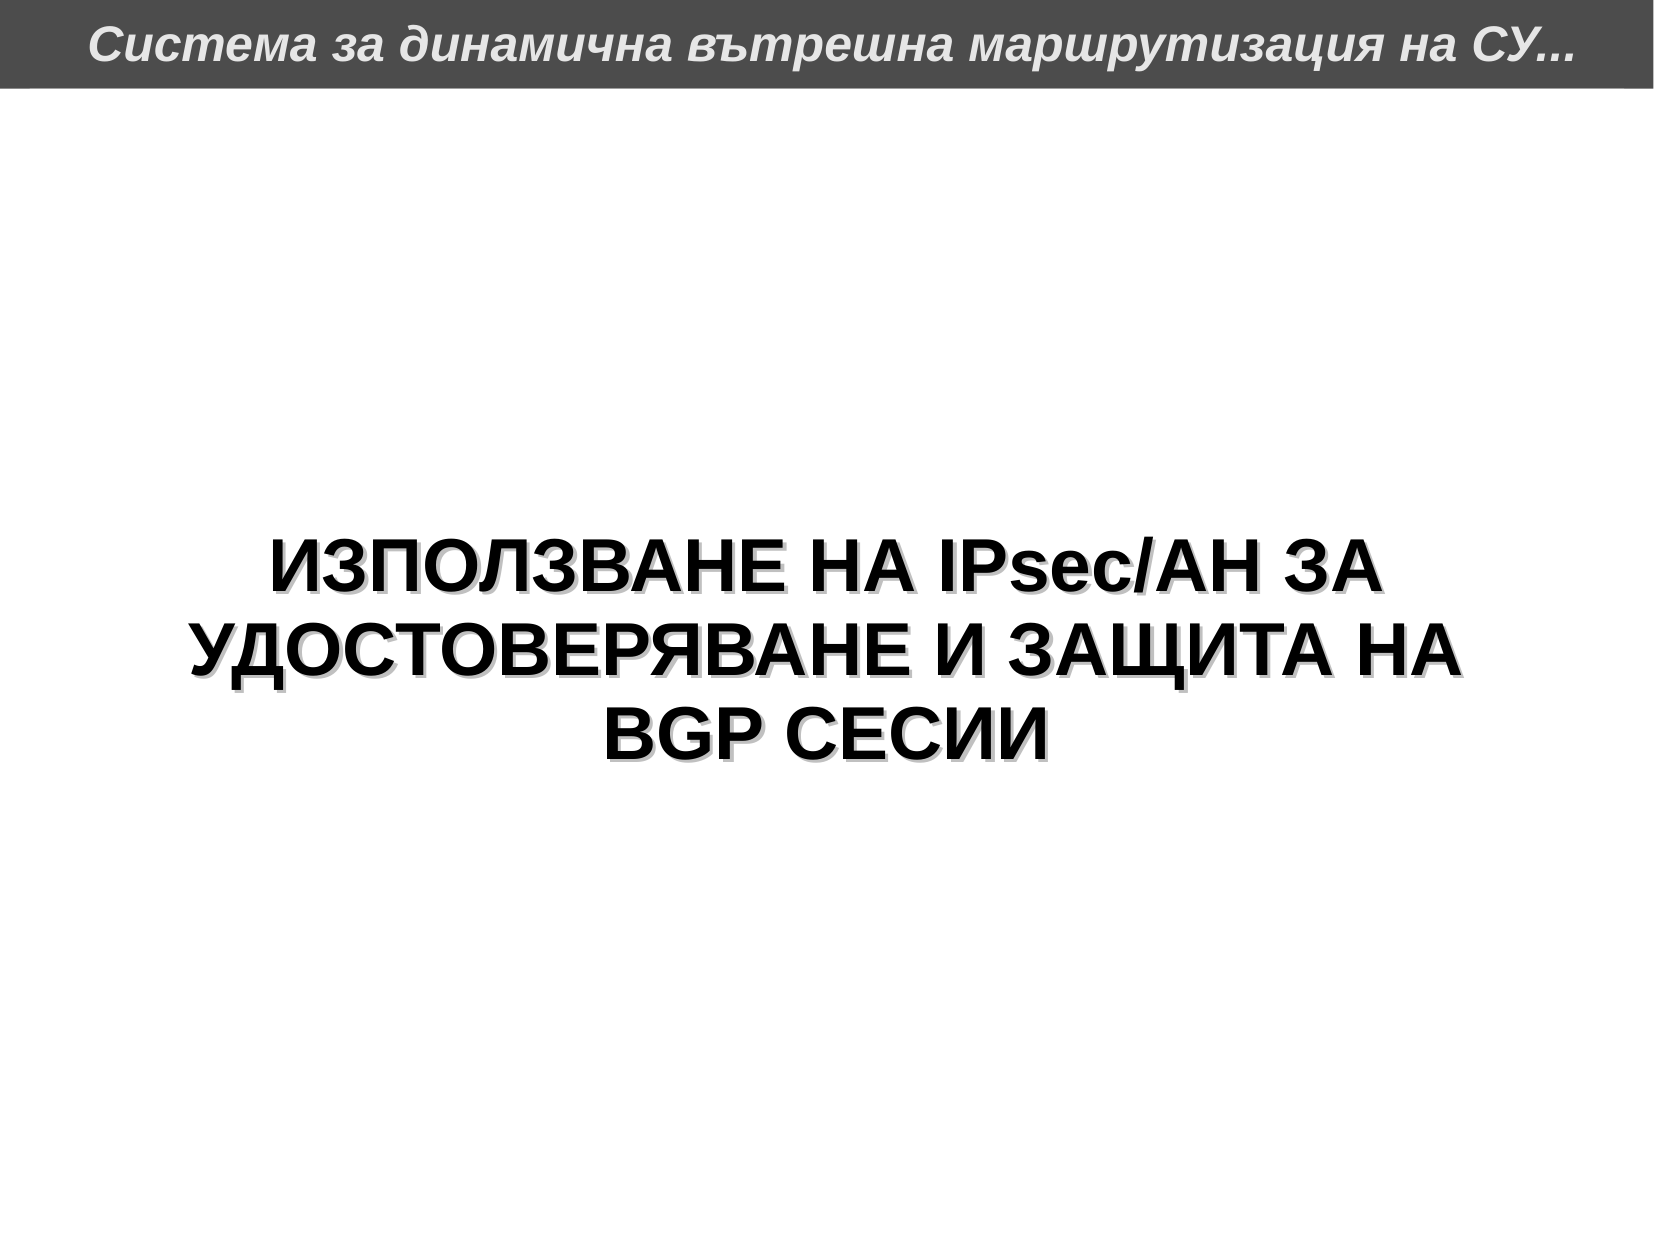

Система за динамична вътрешна маршрутизация на СУ...
ИЗПОЛЗВАНЕ НА IPsec/AH ЗА УДОСТОВЕРЯВАНЕ И ЗАЩИТА НА
BGP СЕСИИ